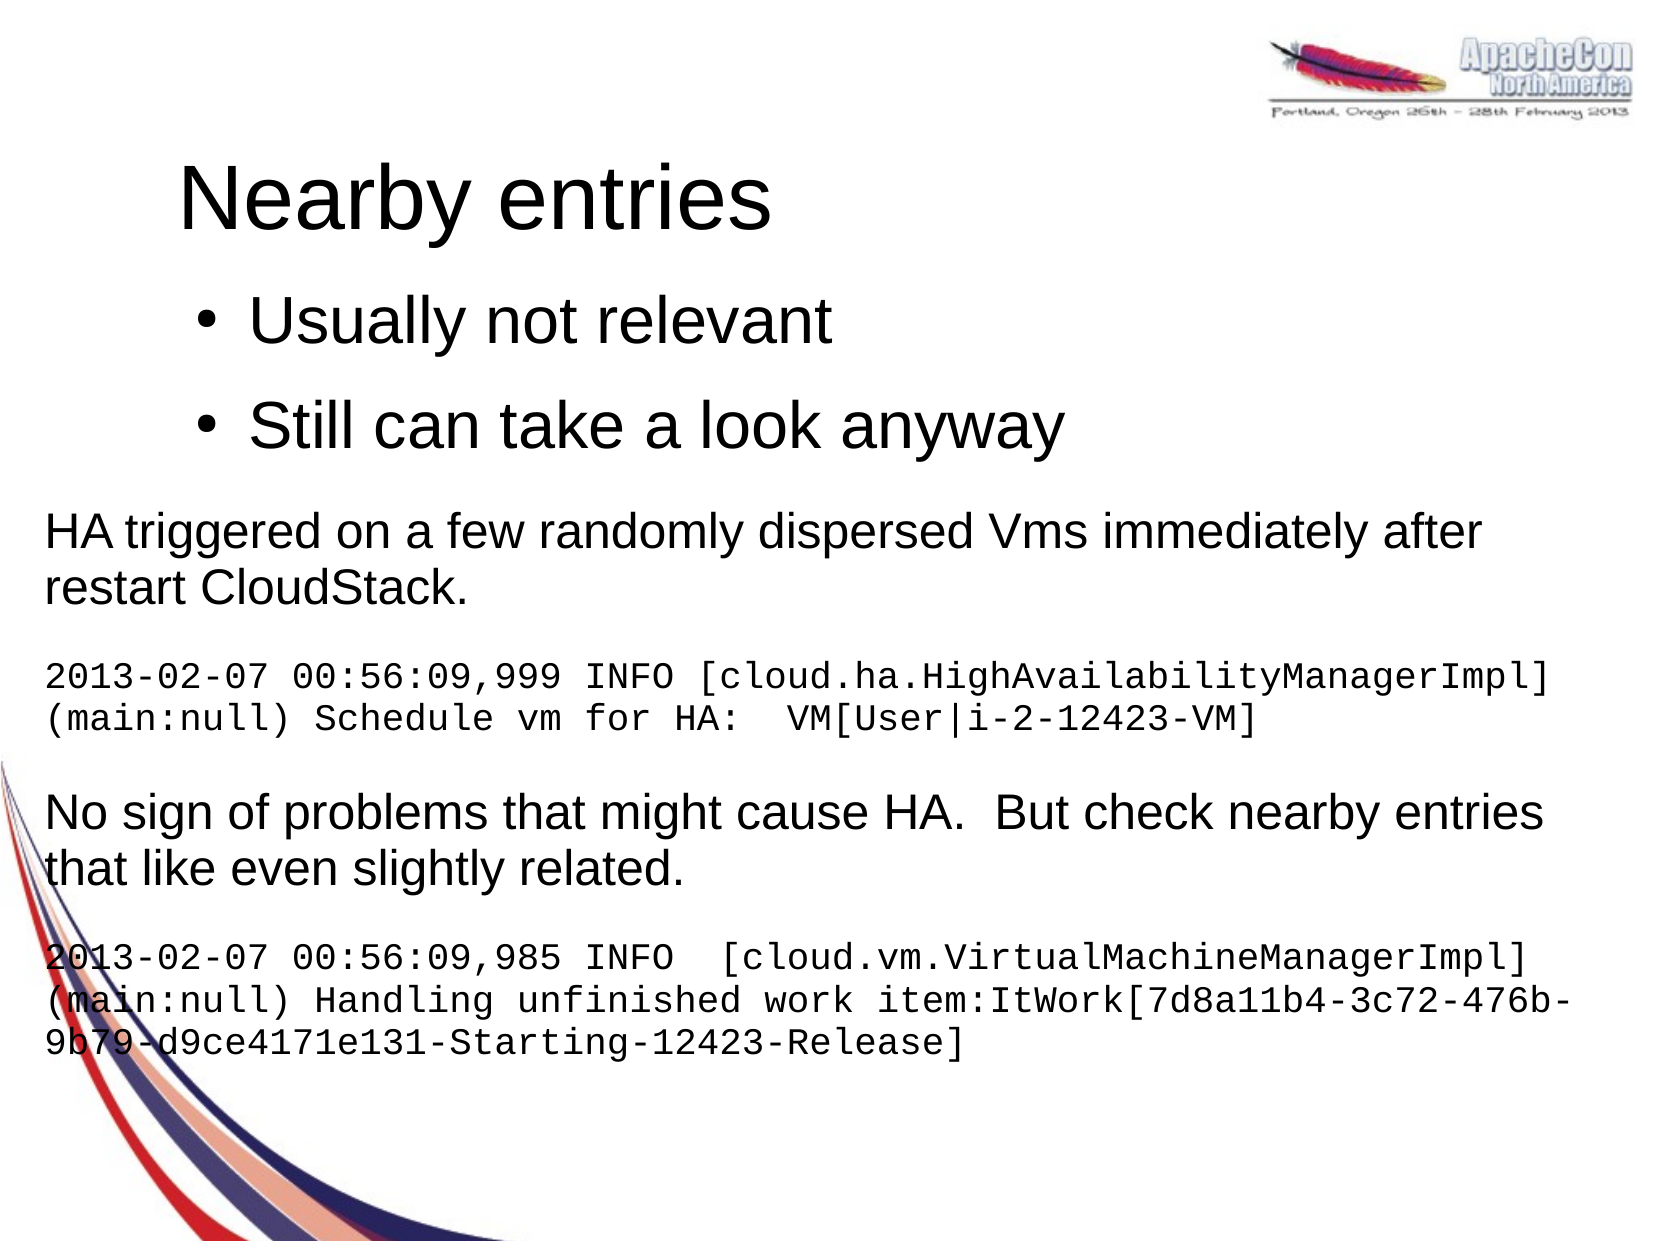

# Nearby entries
Usually not relevant
Still can take a look anyway
HA triggered on a few randomly dispersed Vms immediately after restart CloudStack.
2013-02-07 00:56:09,999 INFO [cloud.ha.HighAvailabilityManagerImpl](main:null) Schedule vm for HA: VM[User|i-2-12423-VM]
No sign of problems that might cause HA. But check nearby entries that like even slightly related.
2013-02-07 00:56:09,985 INFO [cloud.vm.VirtualMachineManagerImpl] (main:null) Handling unfinished work item:ItWork[7d8a11b4-3c72-476b-9b79-d9ce4171e131-Starting-12423-Release]